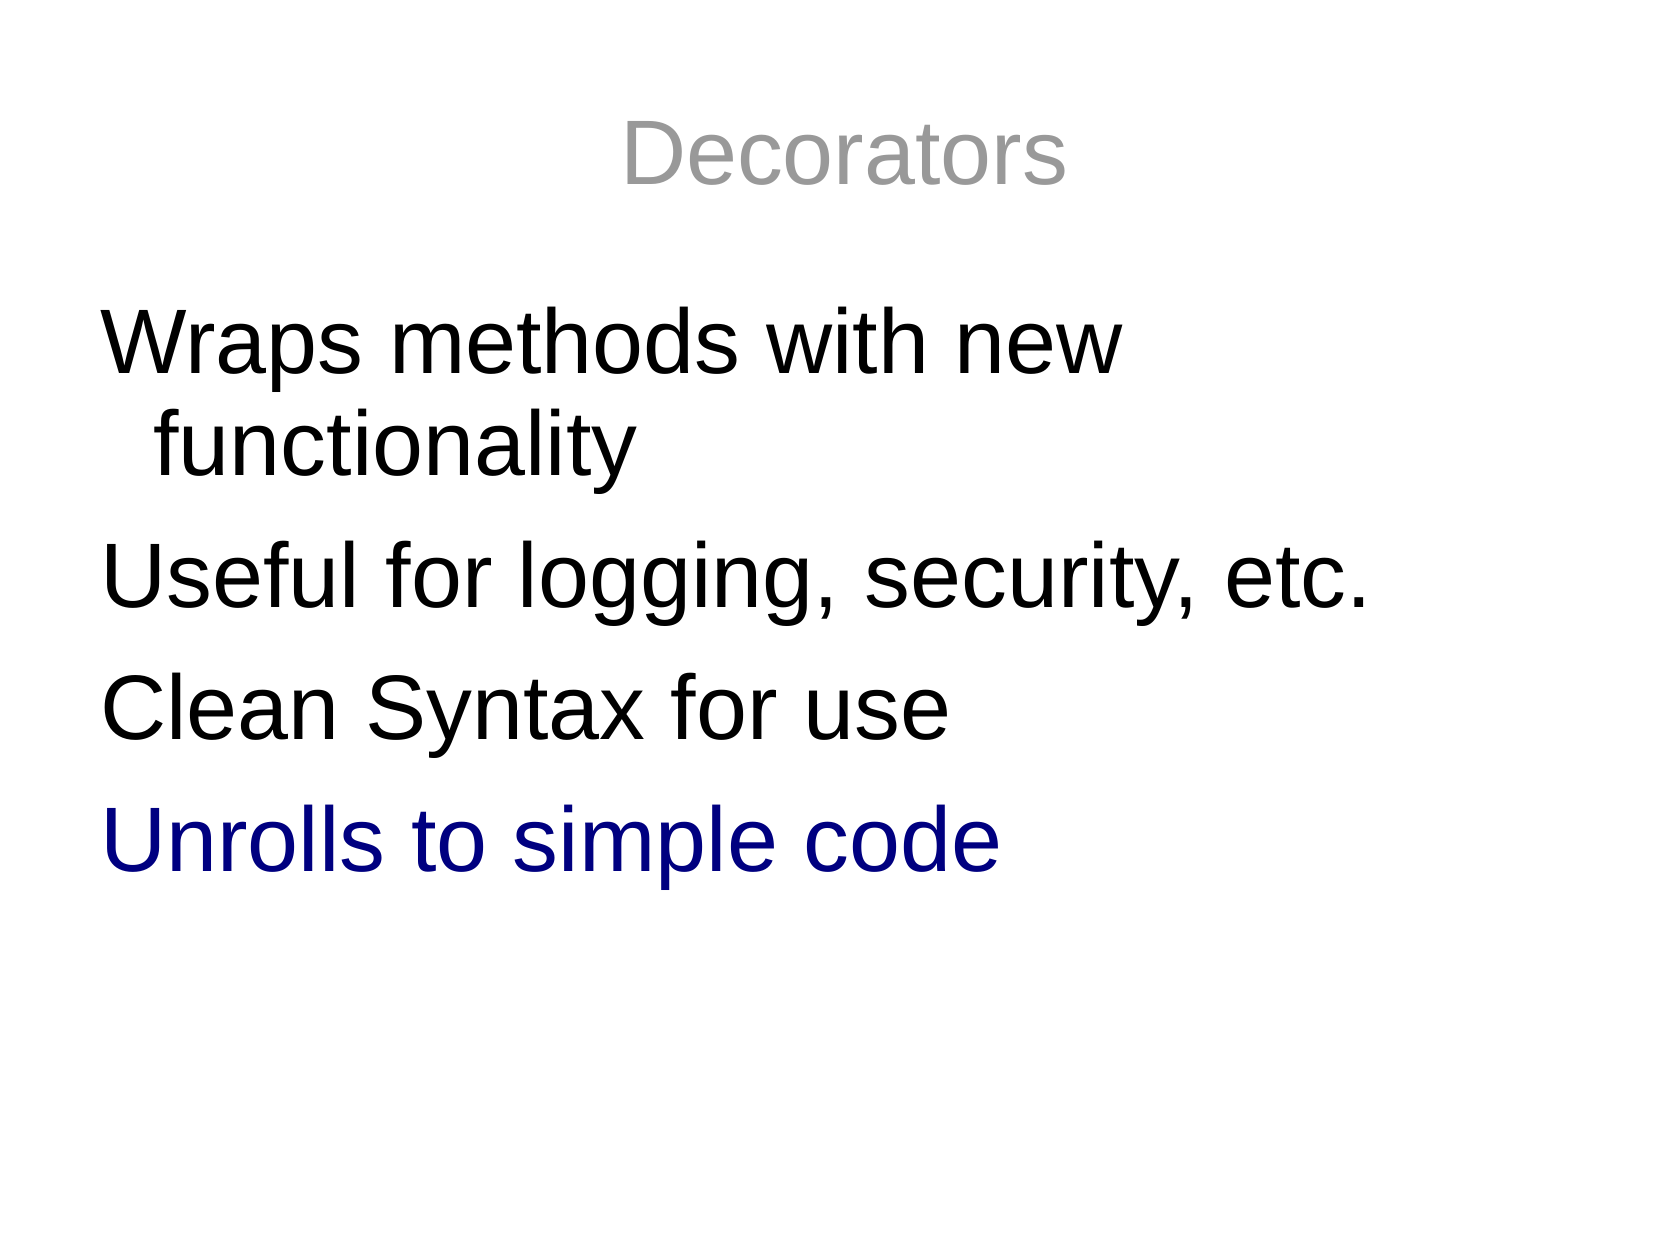

# Decorators
Wraps methods with new functionality
Useful for logging, security, etc.
Clean Syntax for use
Unrolls to simple code